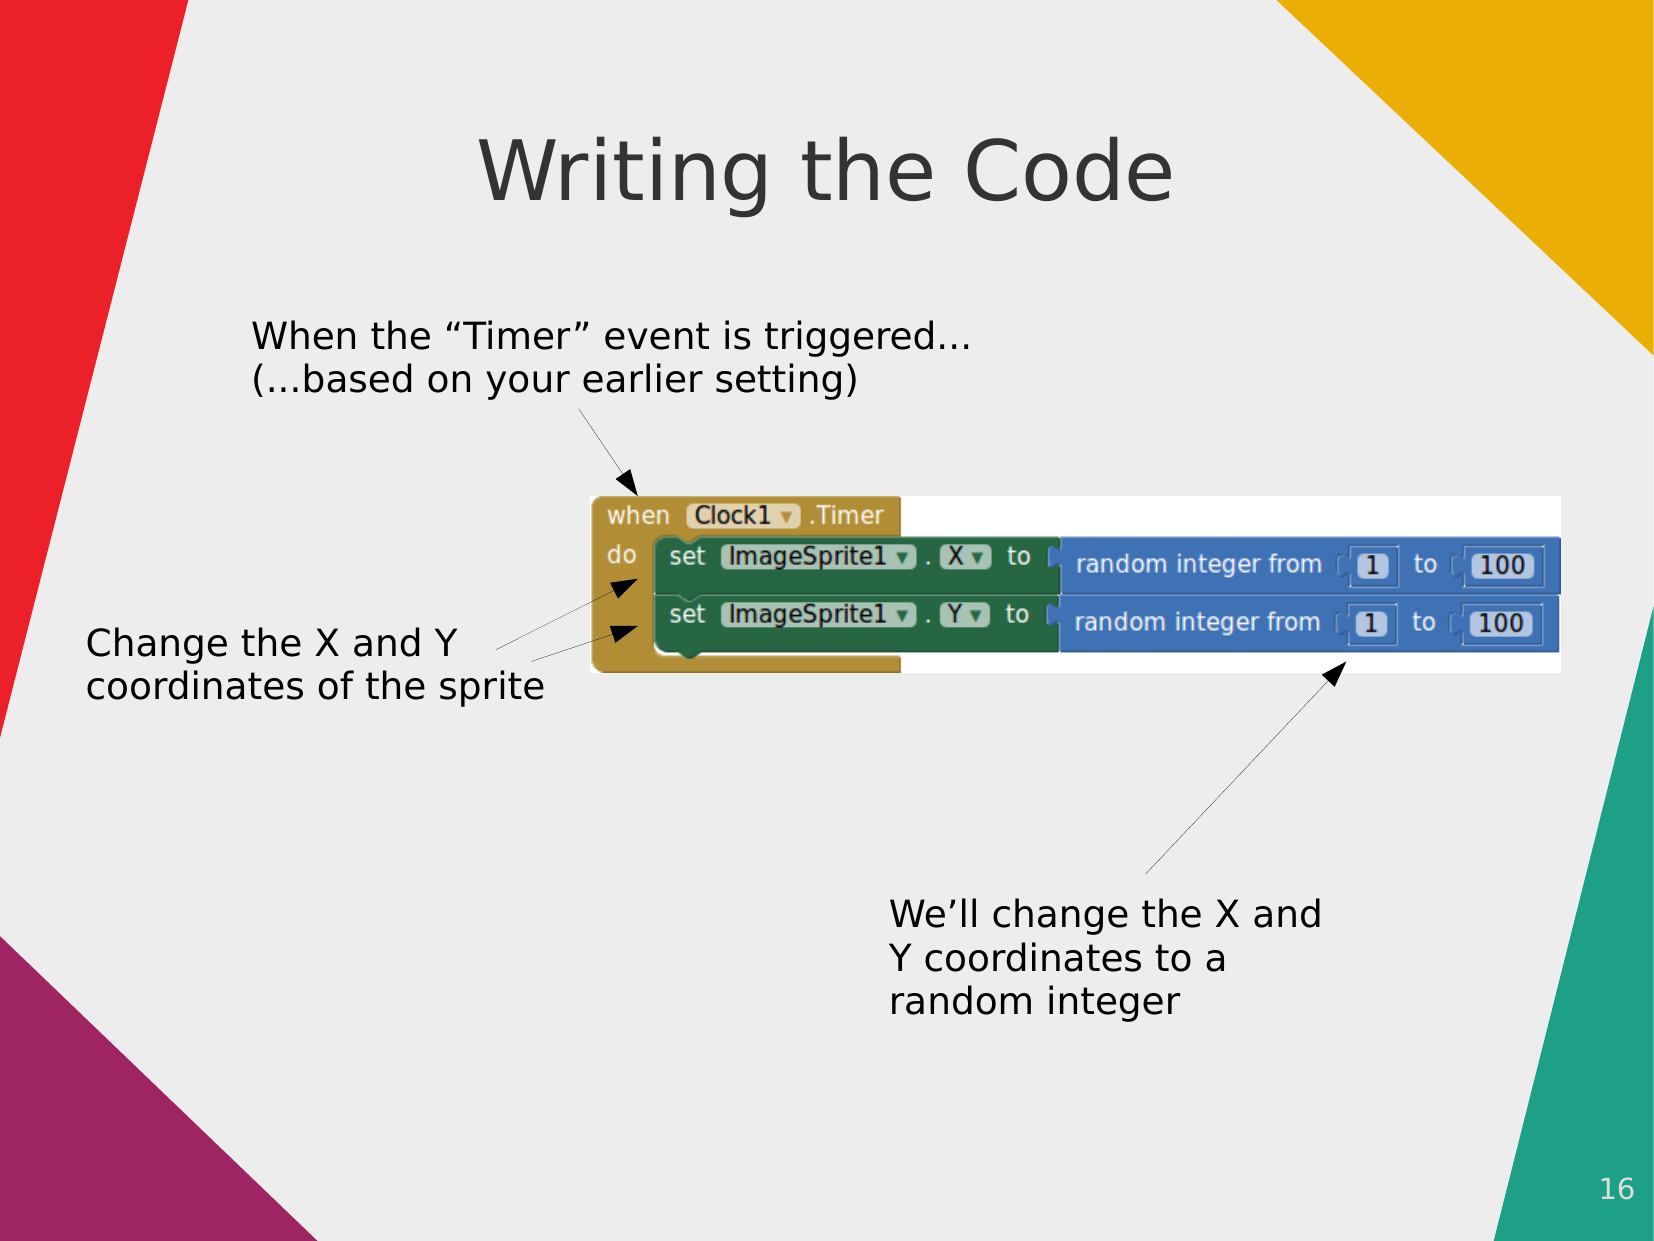

# Writing the Code
When the “Timer” event is triggered...
(...based on your earlier setting)
Change the X and Y coordinates of the sprite
We’ll change the X and Y coordinates to a random integer
16